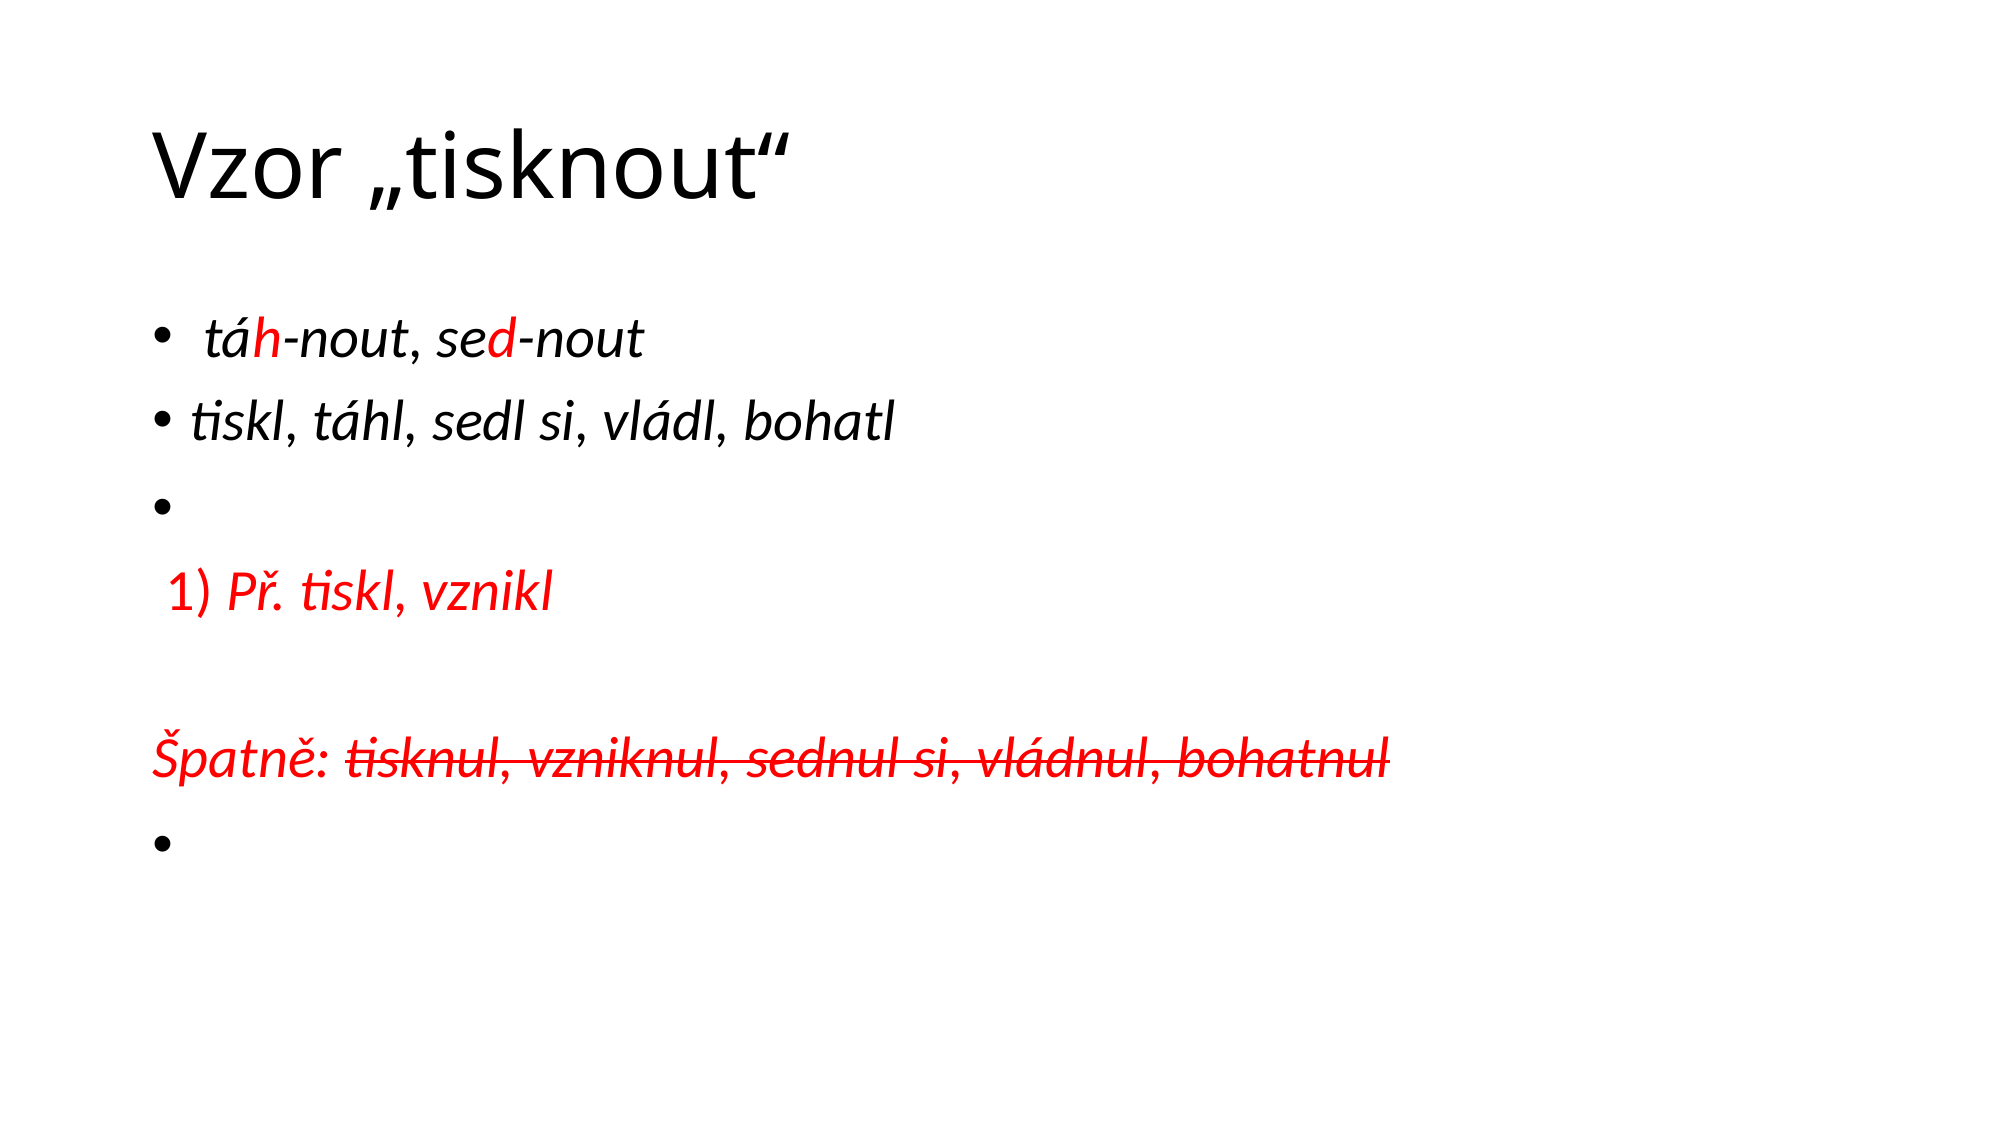

# Vzor „tisknout“
 táh-nout, sed-nout
tiskl, táhl, sedl si, vládl, bohatl
 1) Př. tiskl, vznikl
Špatně: tisknul, vzniknul, sednul si, vládnul, bohatnul